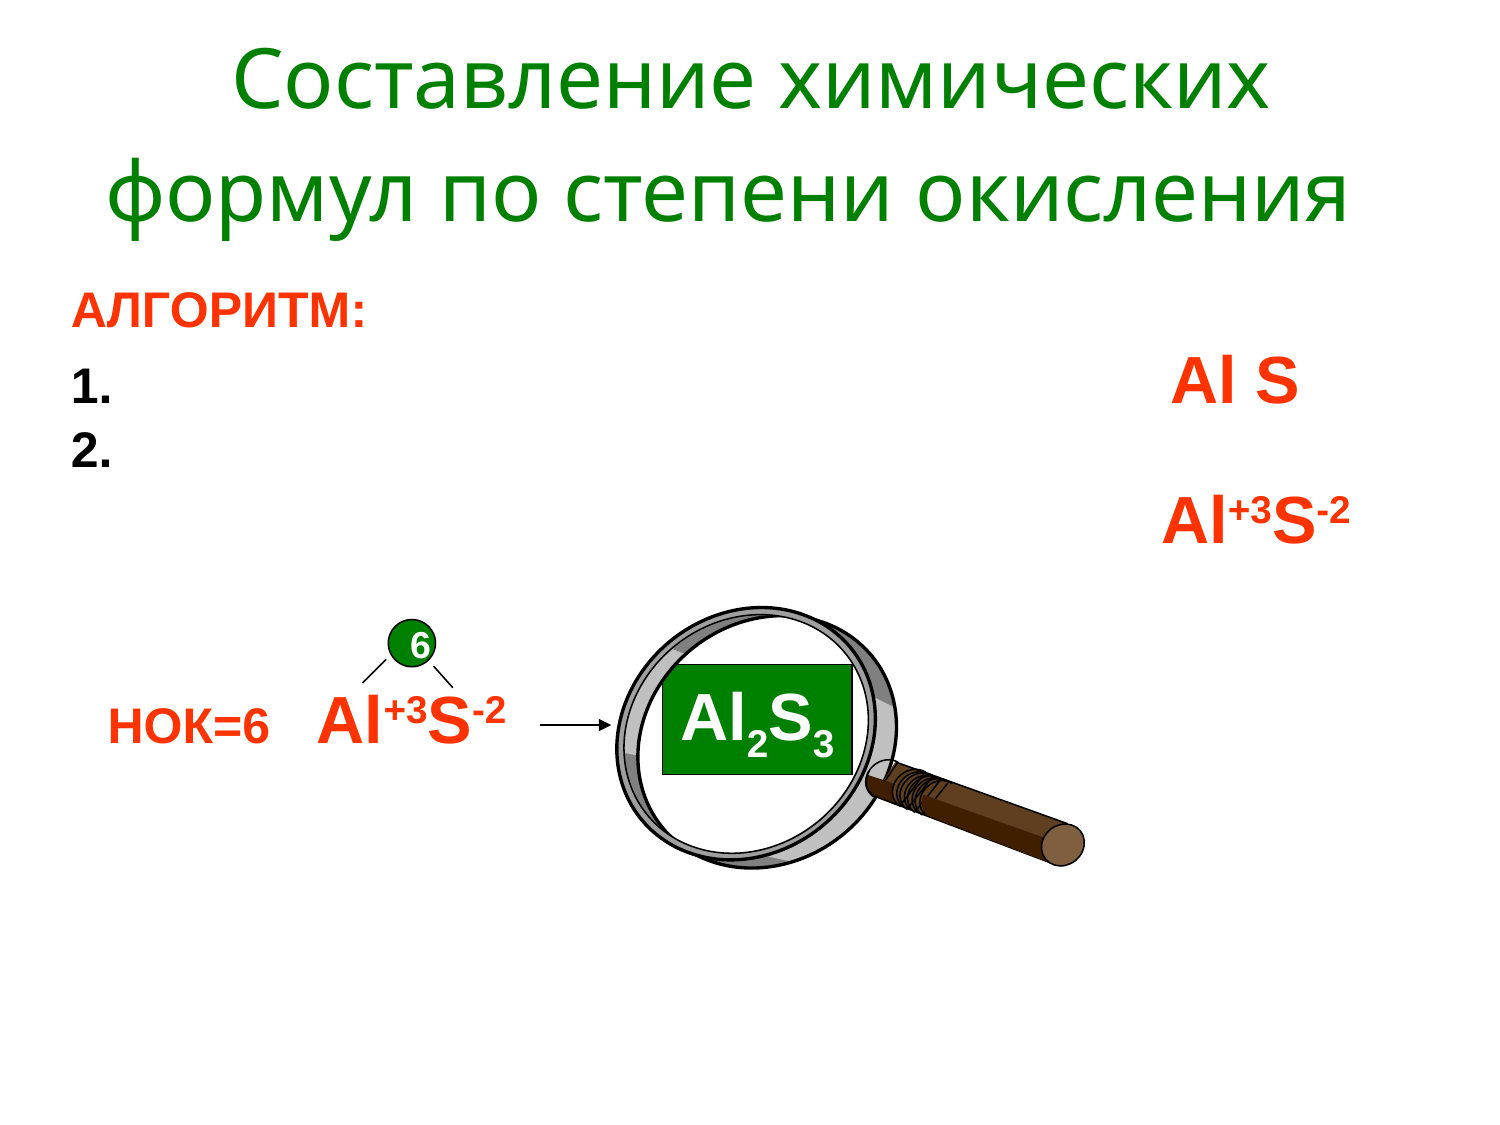

# Составление химических формул по степени окисления
АЛГОРИТМ:
Записать химические знаки элементов Al S
Определить ст.о. элементов по таблице
 Д.И. Менделеева. Al+3S-2
3. Найти НОК и определить индексы.
 НОК=6 Al+3S-2
 алгебраическая сумма степеней окисления элементов равна нулю.
6
Al2S3